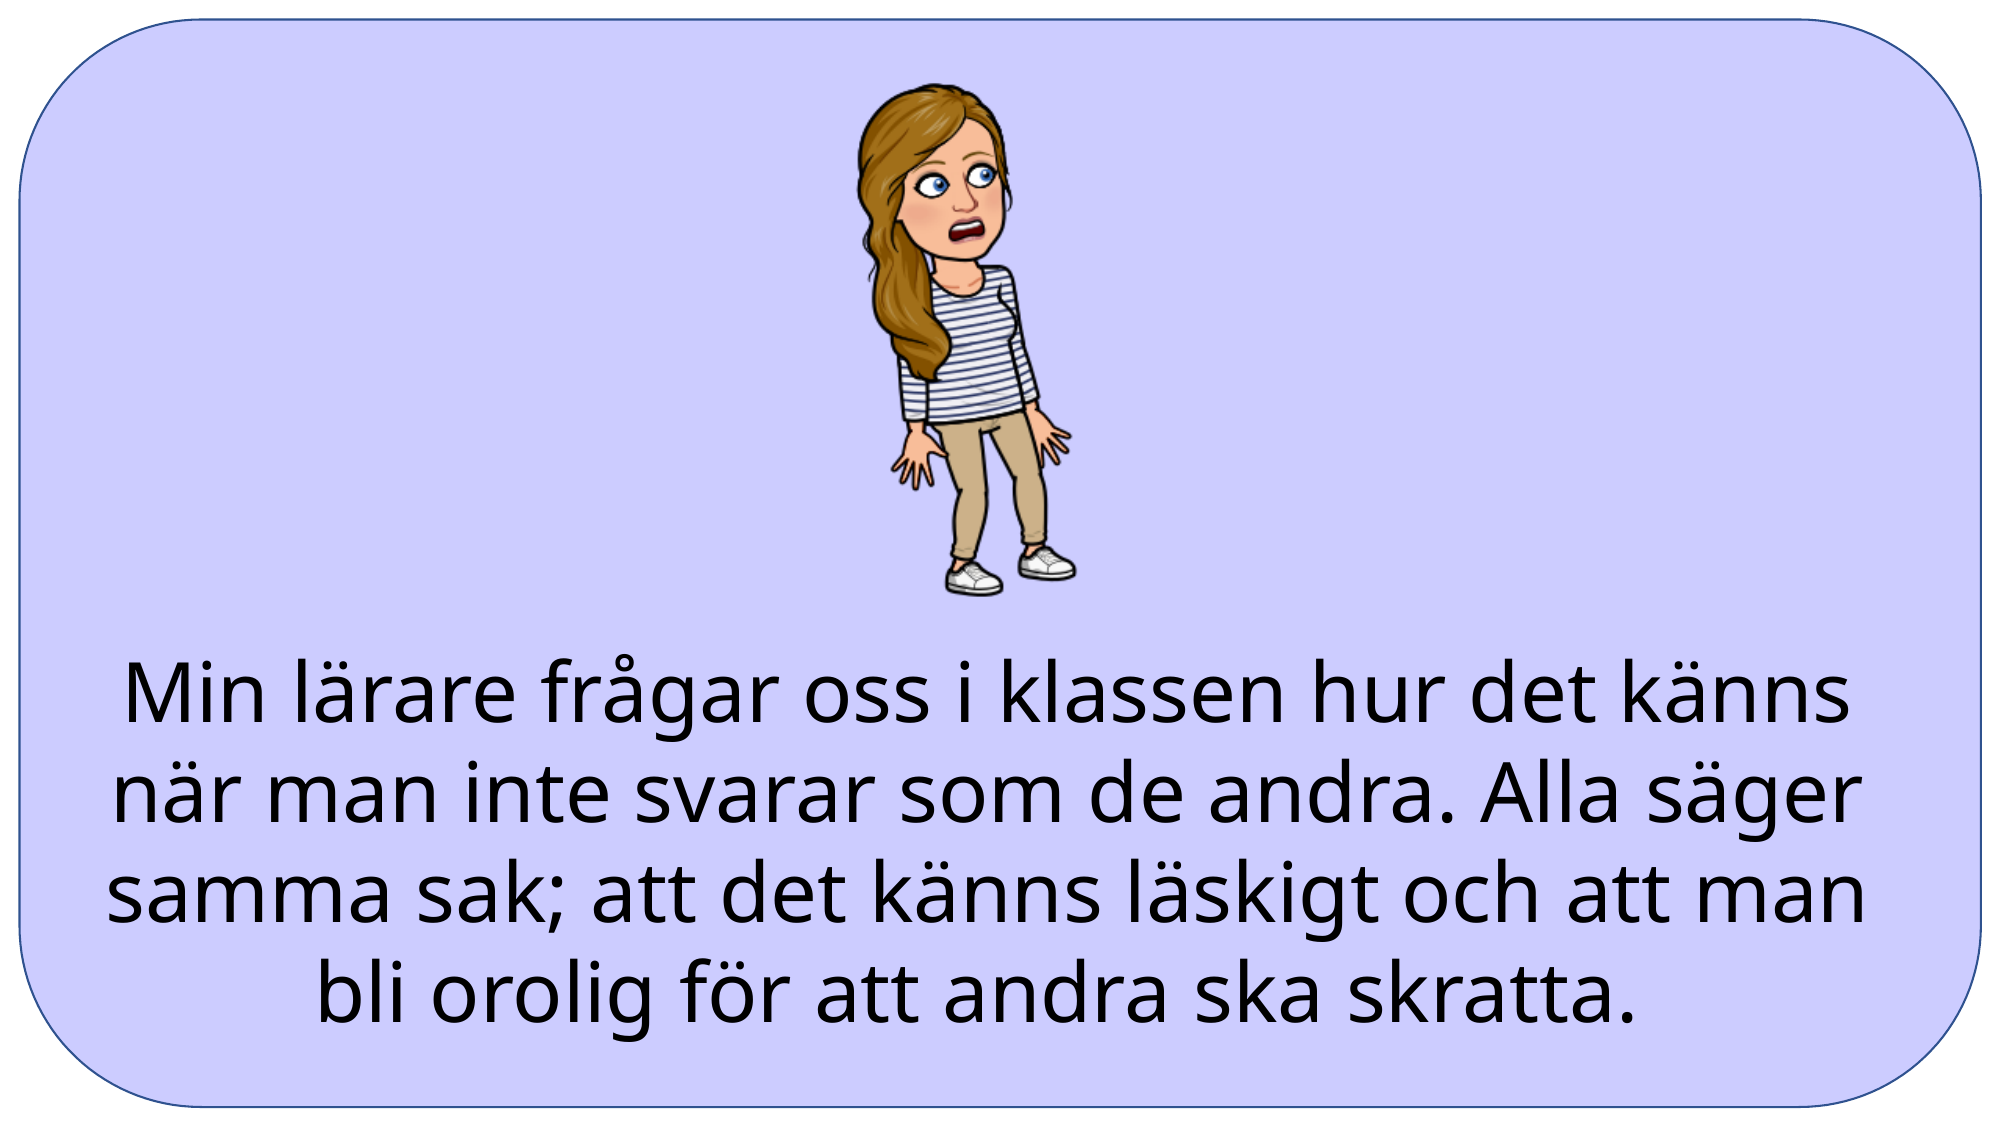

Min lärare frågar oss i klassen hur det känns när man inte svarar som de andra. Alla säger samma sak; att det känns läskigt och att man bli orolig för att andra ska skratta.